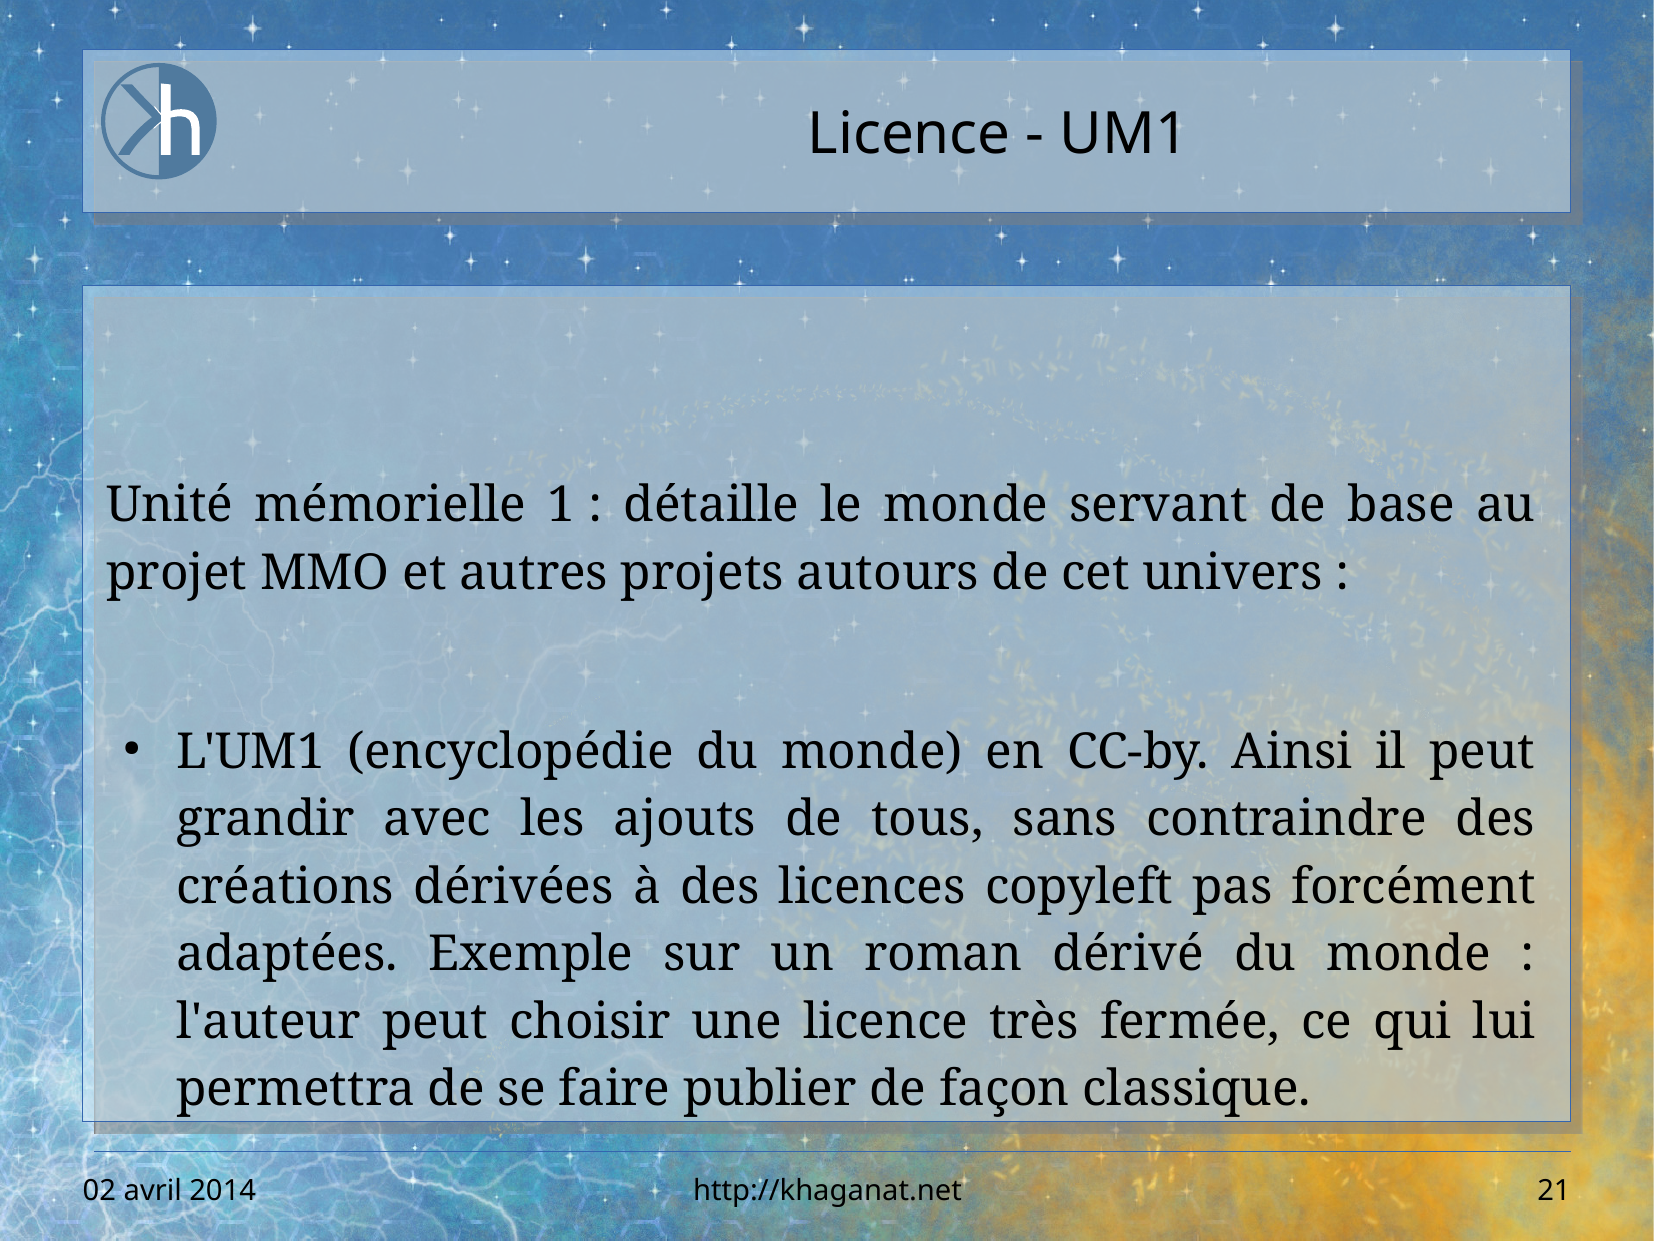

# Licence - UM1
Unité mémorielle 1 : détaille le monde servant de base au projet MMO et autres projets autours de cet univers :
L'UM1 (encyclopédie du monde) en CC-by. Ainsi il peut grandir avec les ajouts de tous, sans contraindre des créations dérivées à des licences copyleft pas forcément adaptées. Exemple sur un roman dérivé du monde : l'auteur peut choisir une licence très fermée, ce qui lui permettra de se faire publier de façon classique.
02 avril 2014
http://khaganat.net
21